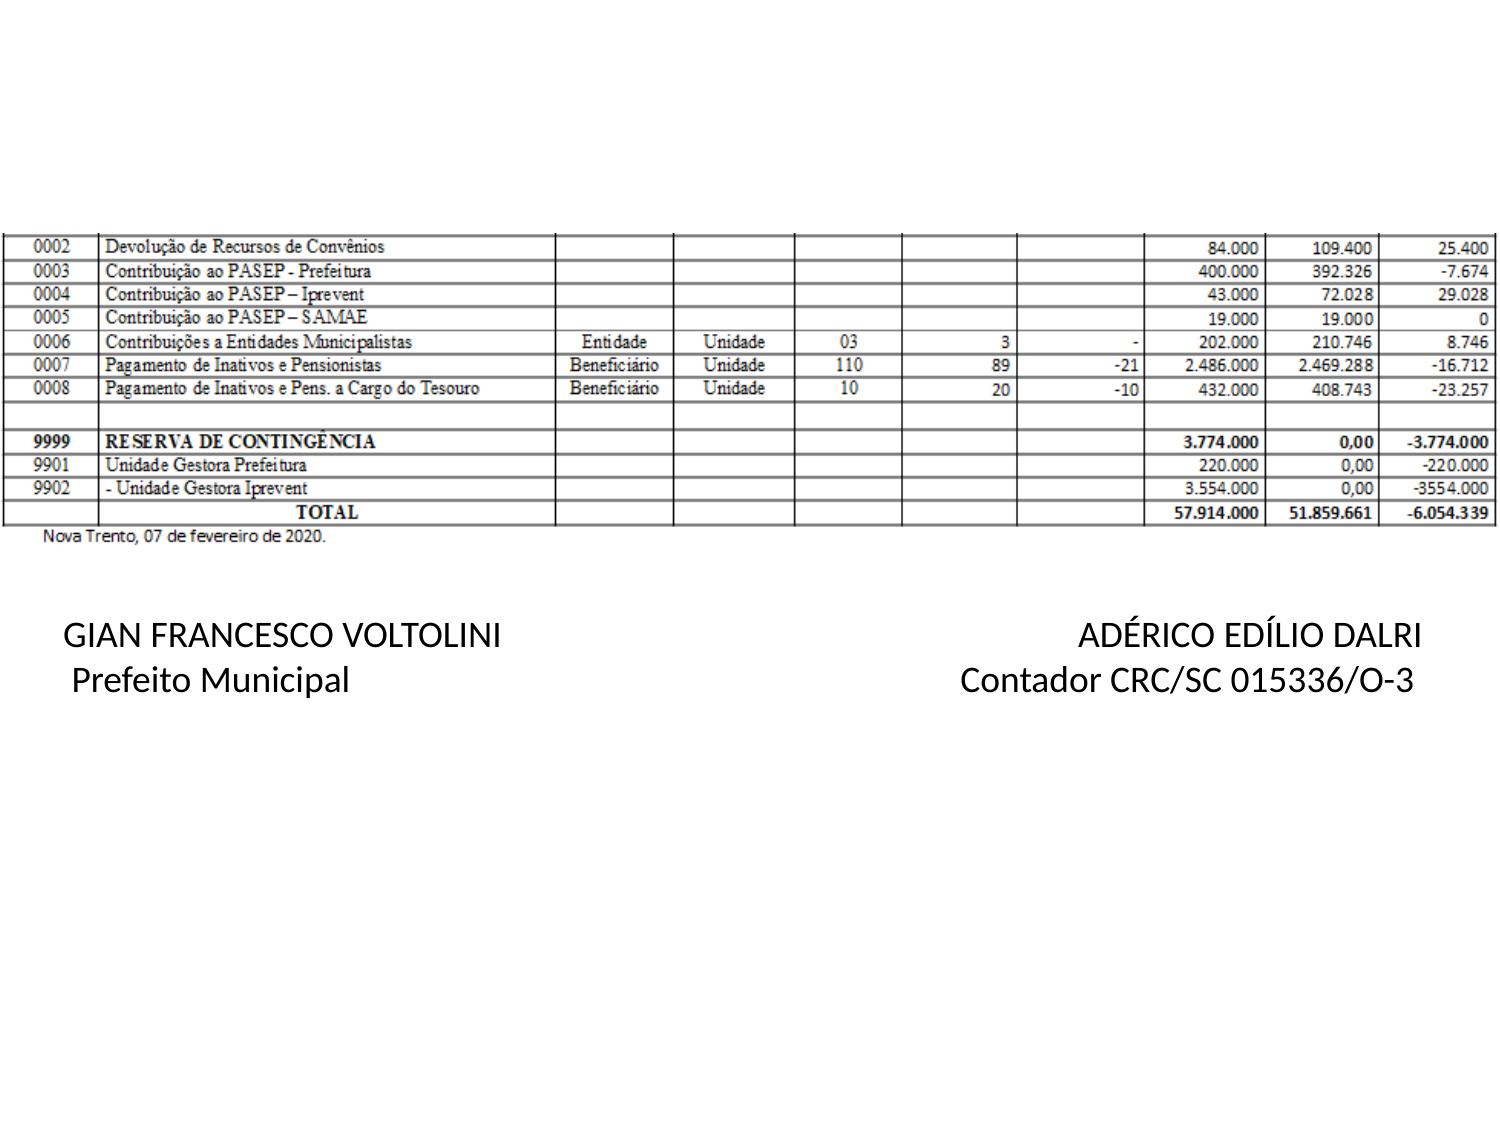

GIAN FRANCESCO VOLTOLINI ADÉRICO EDÍLIO DALRI
Prefeito Municipal Contador CRC/SC 015336/O-3